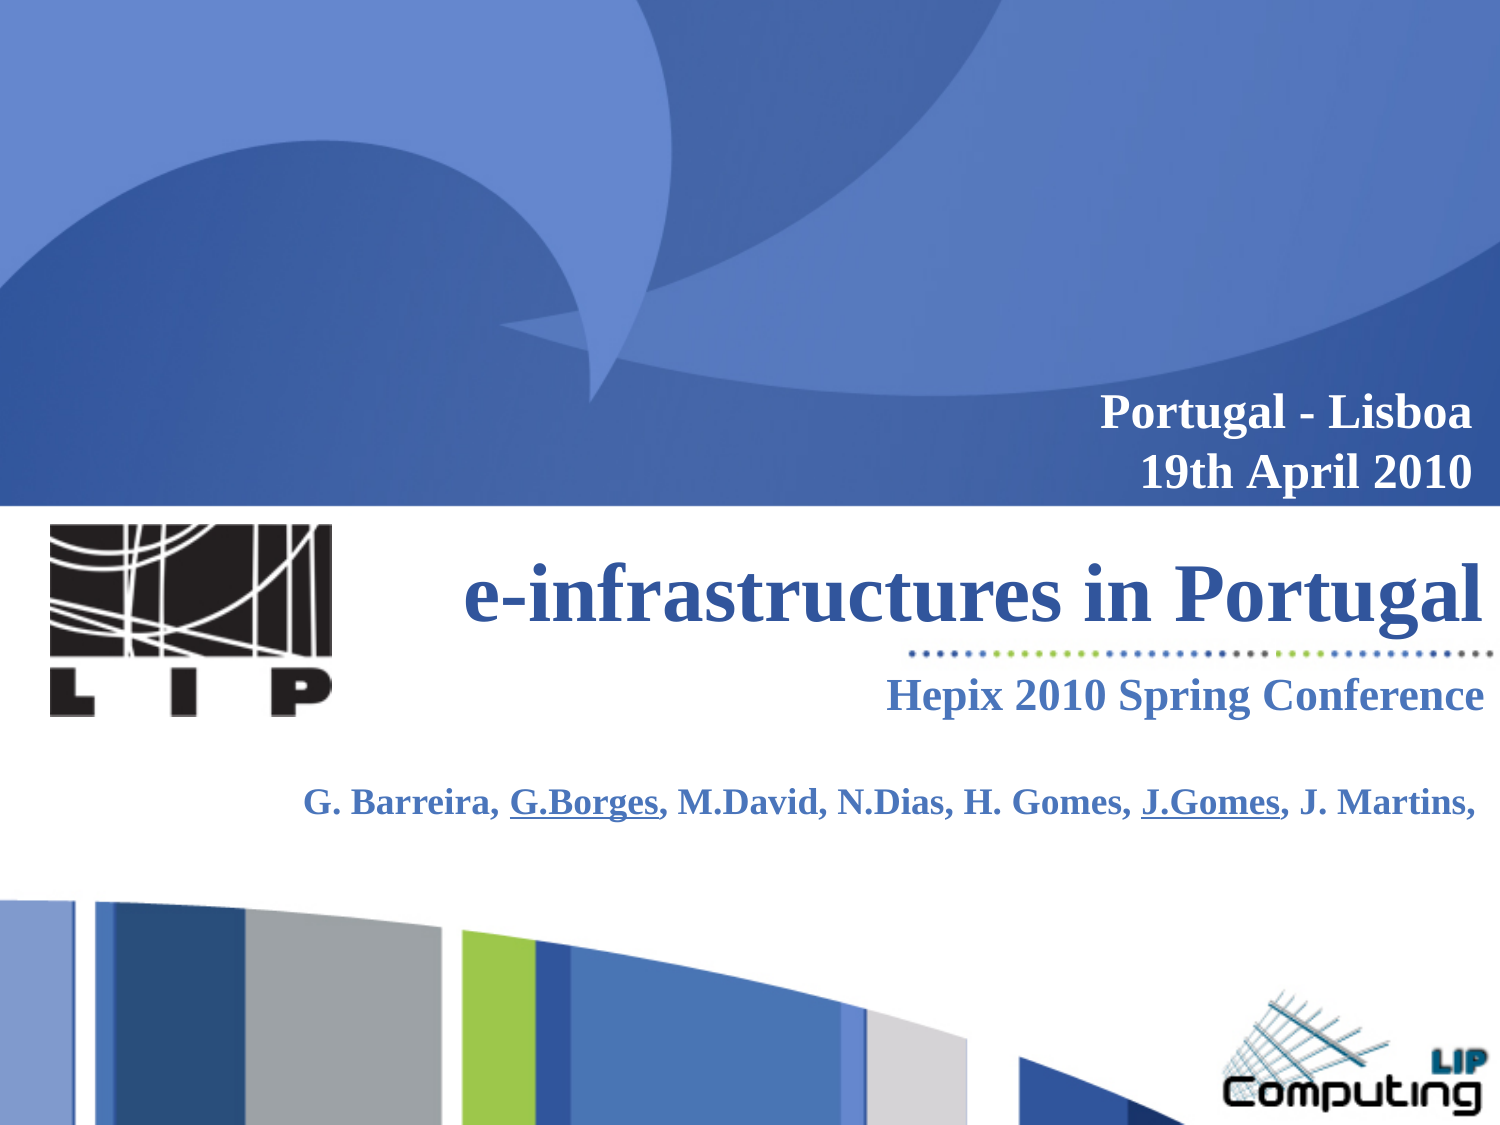

Portugal - Lisboa
19th April 2010
# e-infrastructures in Portugal
Hepix 2010 Spring Conference
G. Barreira, G.Borges, M.David, N.Dias, H. Gomes, J.Gomes, J. Martins,